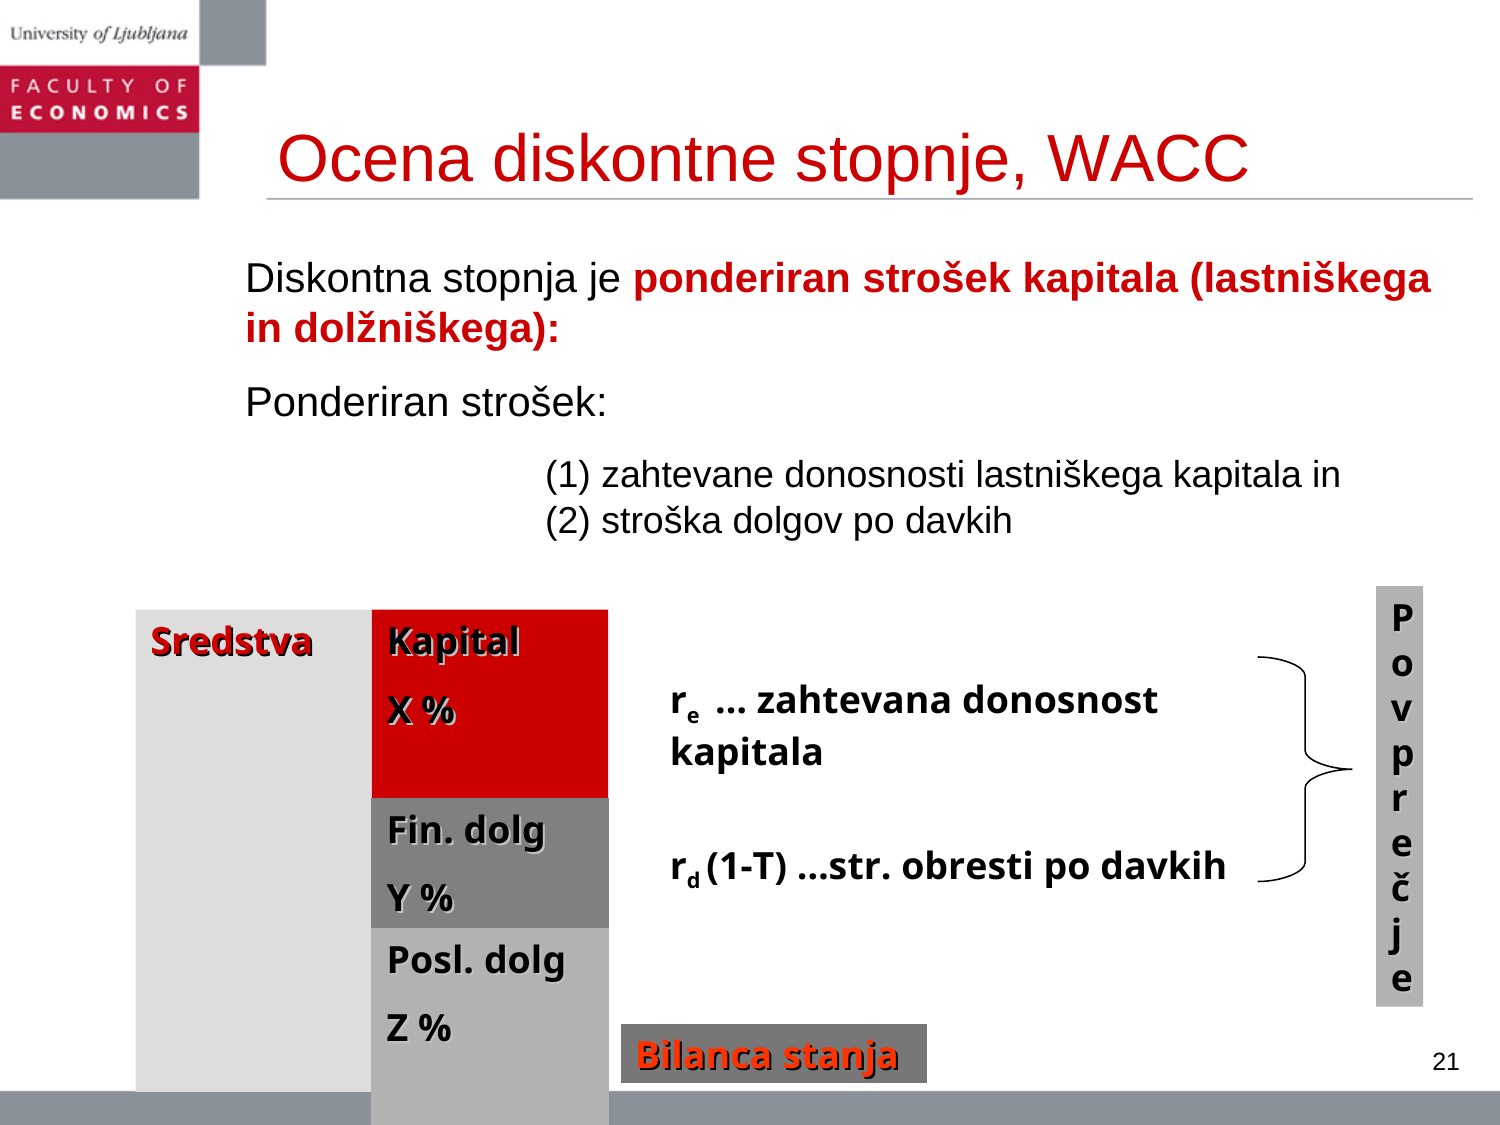

# Ocena diskontne stopnje, WACC
Diskontna stopnja je ponderiran strošek kapitala (lastniškega in dolžniškega):
Ponderiran strošek:
	 	(1) zahtevane donosnosti lastniškega kapitala in 		(2) stroška dolgov po davkih
Povprečje
Sredstva
Kapital
X %
re … zahtevana donosnost kapitala
Fin. dolg
Y %
rd (1-T) …str. obresti po davkih
Posl. dolg
Z %
Bilanca stanja